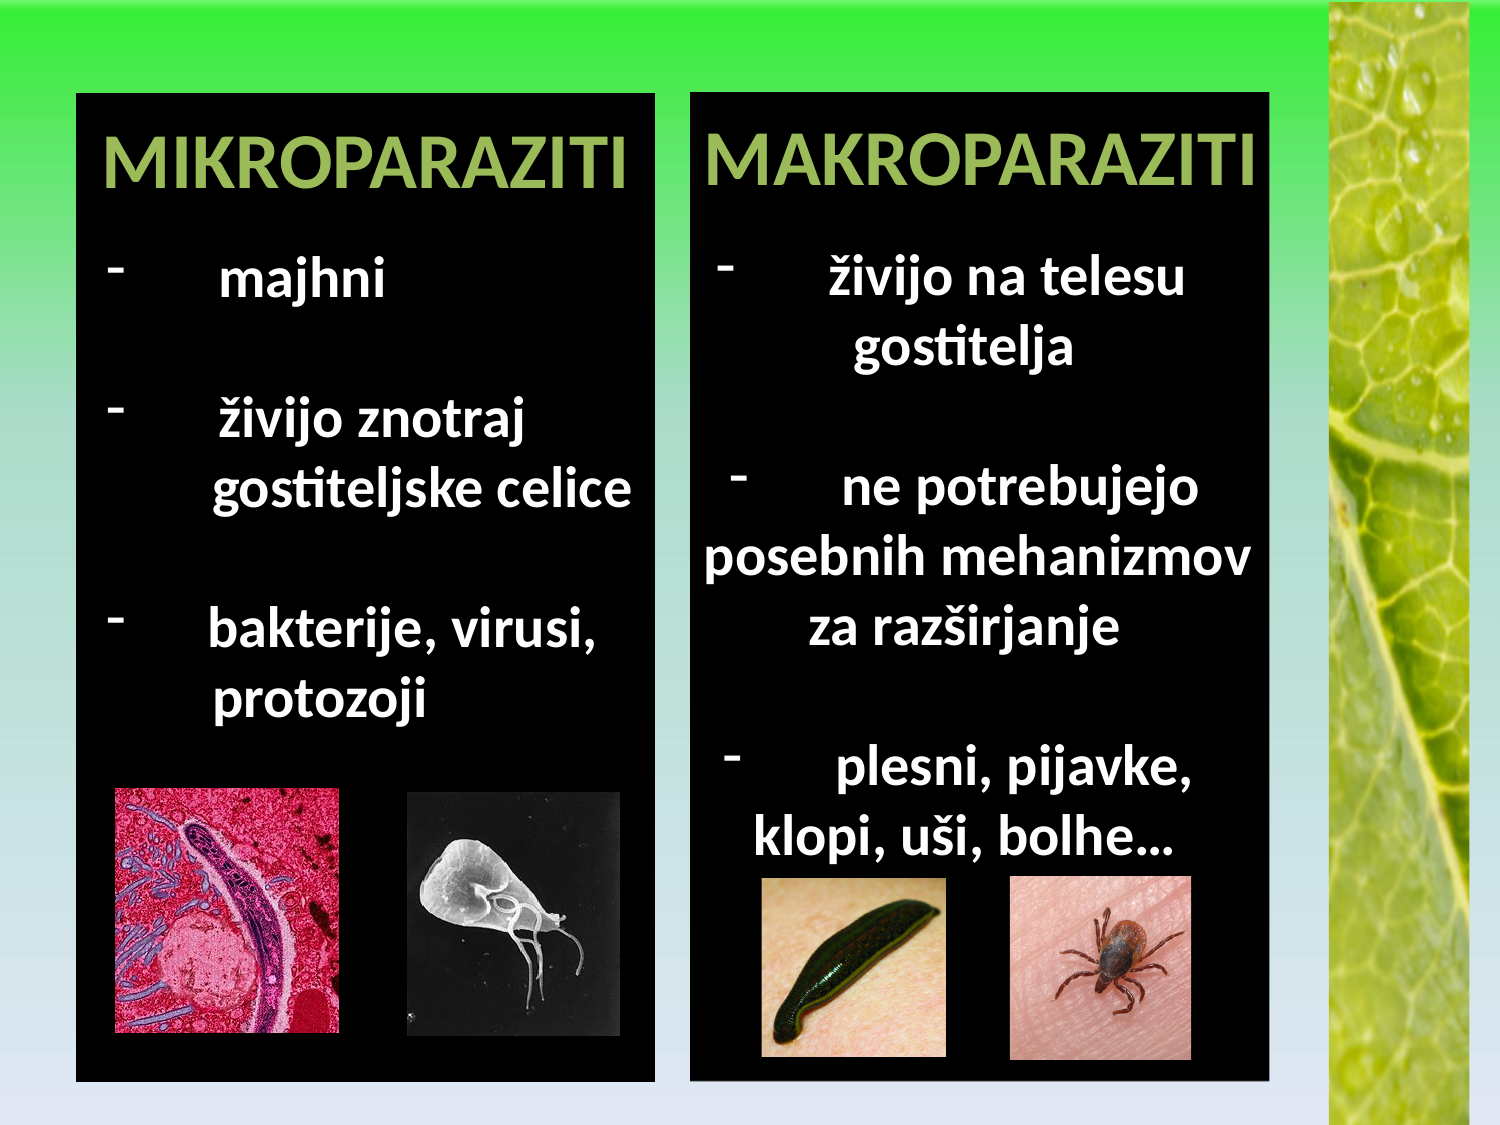

MAKROPARAZITI
MIKROPARAZITI
živijo na telesu
gostitelja
ne potrebujejo
 posebnih mehanizmov
za razširjanje
plesni, pijavke,
klopi, uši, bolhe…
majhni
živijo znotraj
 gostiteljske celice
 bakterije, virusi,
 protozoji